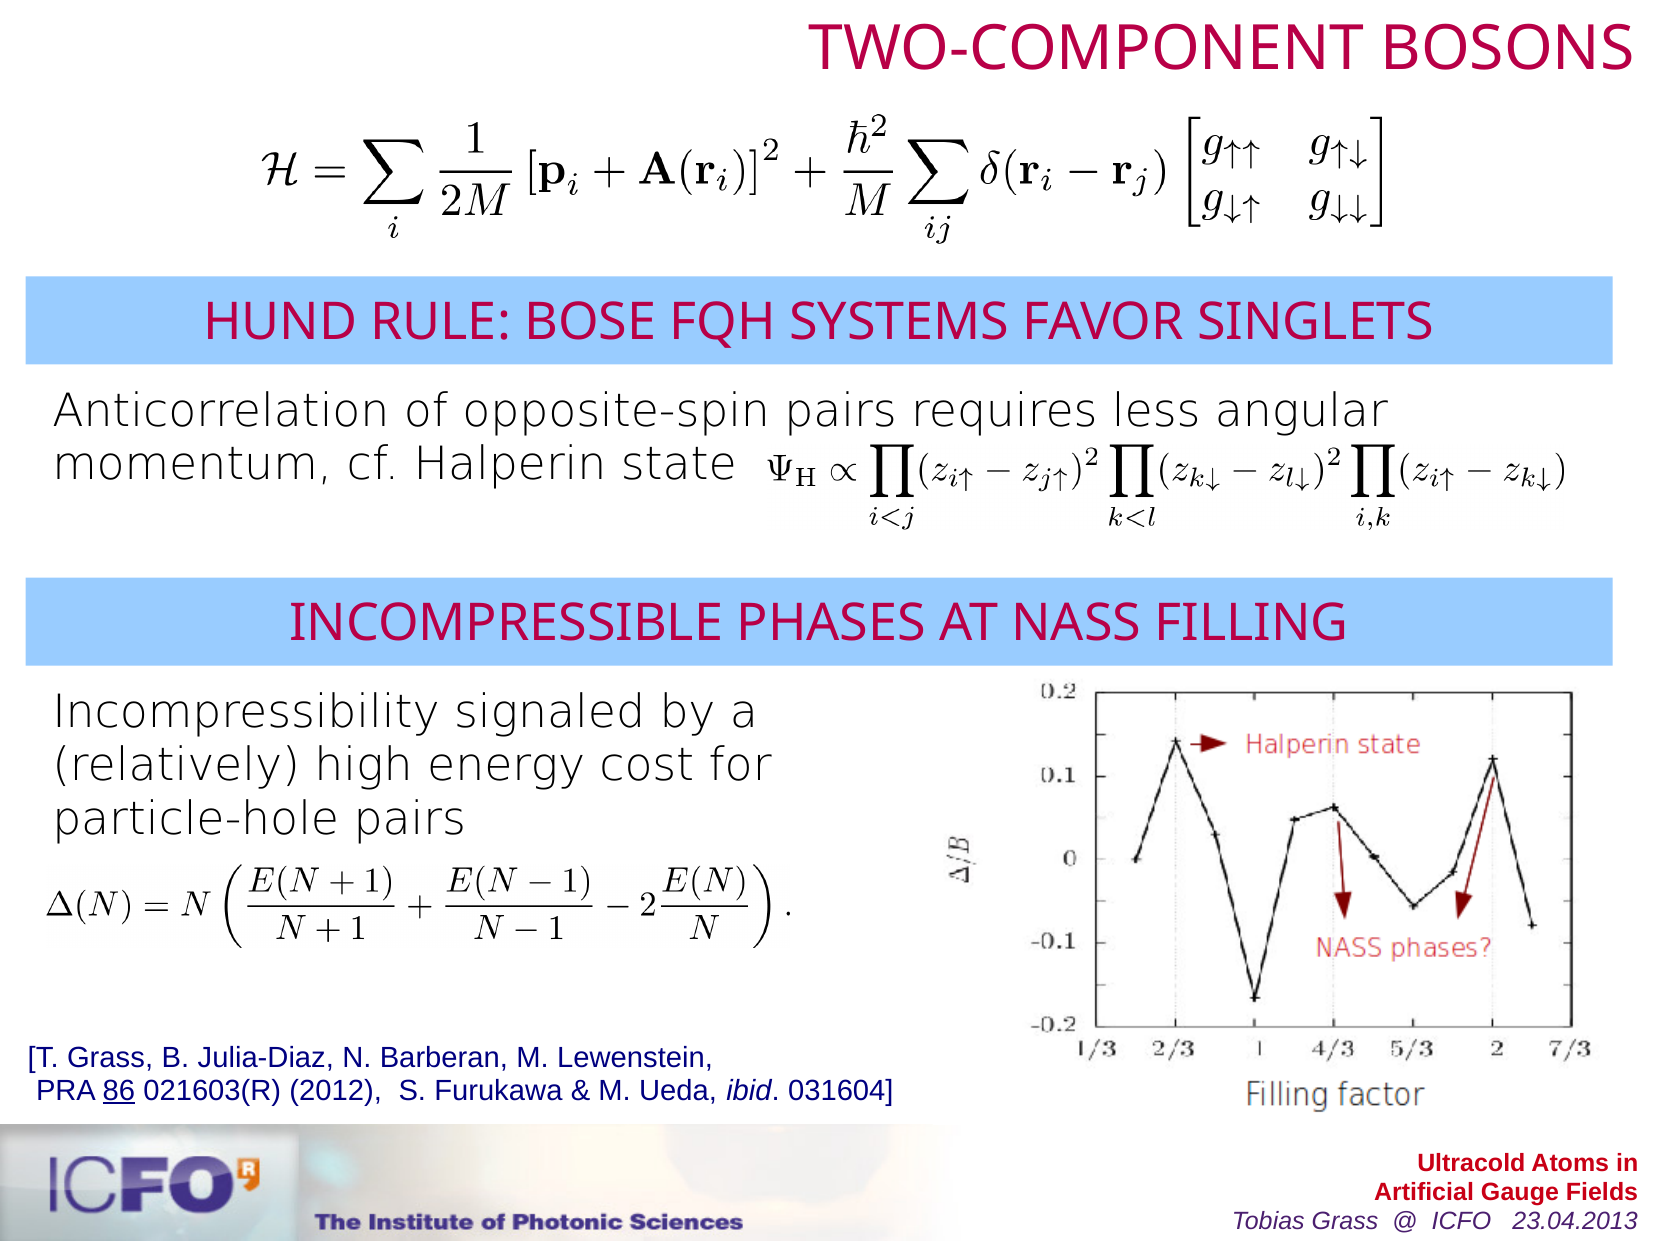

TWO-COMPONENT BOSONS
HUND RULE: BOSE FQH SYSTEMS FAVOR SINGLETS
Anticorrelation of opposite-spin pairs requires less angular momentum, cf. Halperin state
INCOMPRESSIBLE PHASES AT NASS FILLING
Incompressibility signaled by a (relatively) high energy cost for particle-hole pairs
[T. Grass, B. Julia-Diaz, N. Barberan, M. Lewenstein,
 PRA 86 021603(R) (2012), S. Furukawa & M. Ueda, ibid. 031604]
Ultracold Atoms in
Artificial Gauge Fields
Tobias Grass @ ICFO 23.04.2013